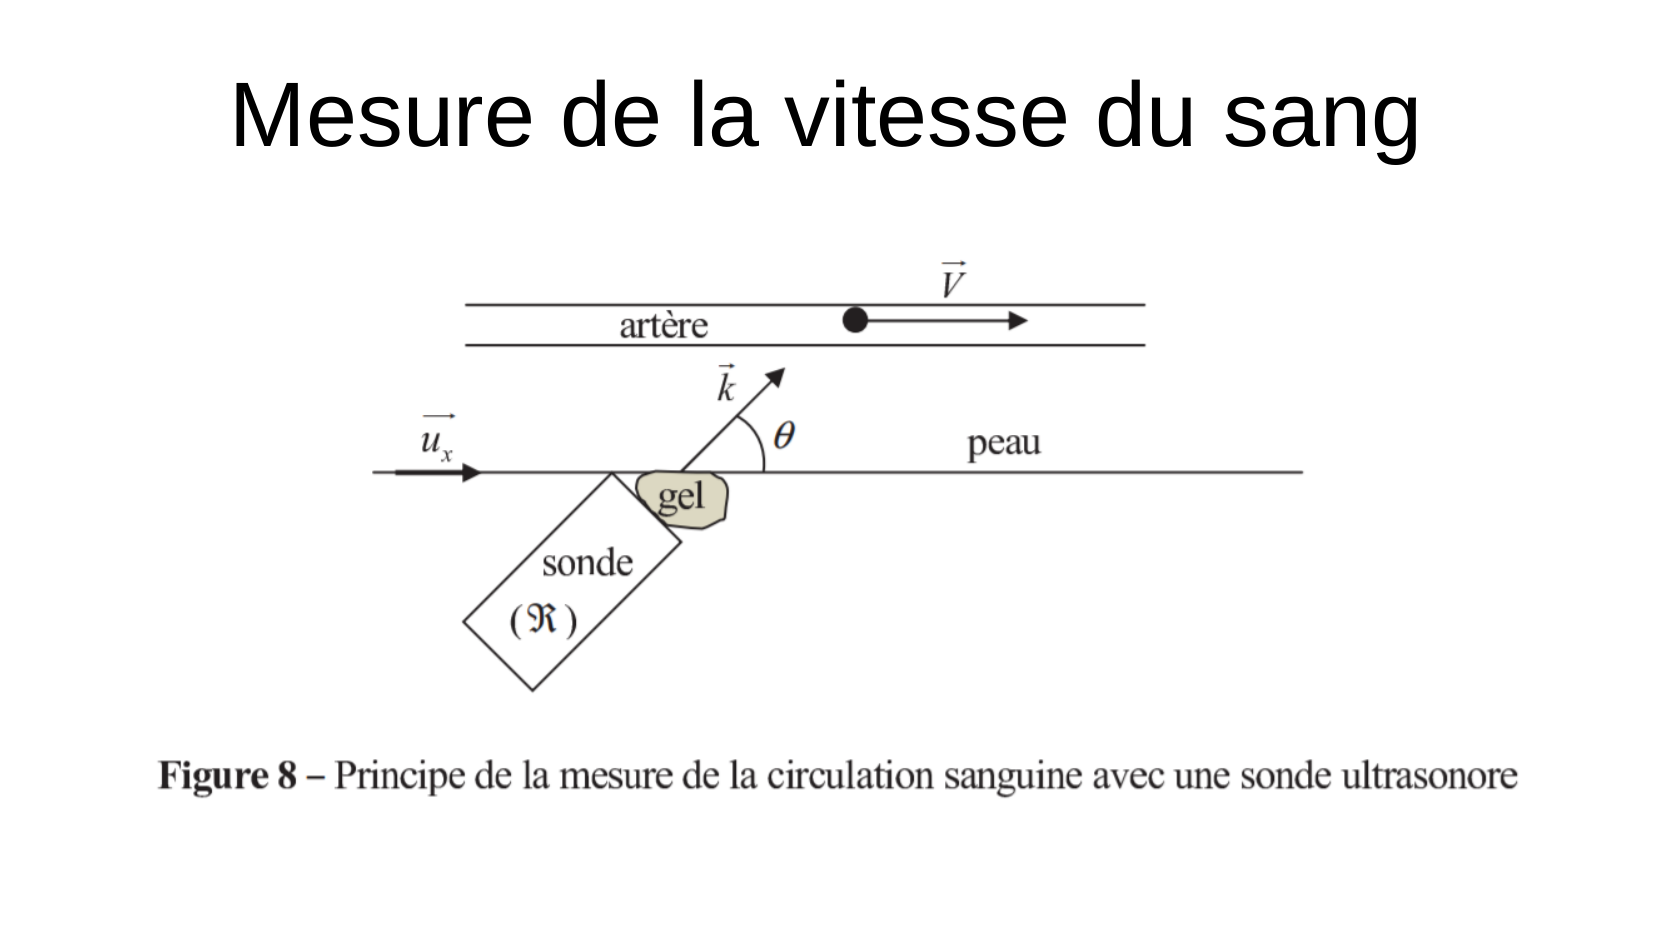

# Mesure de la vitesse du sang